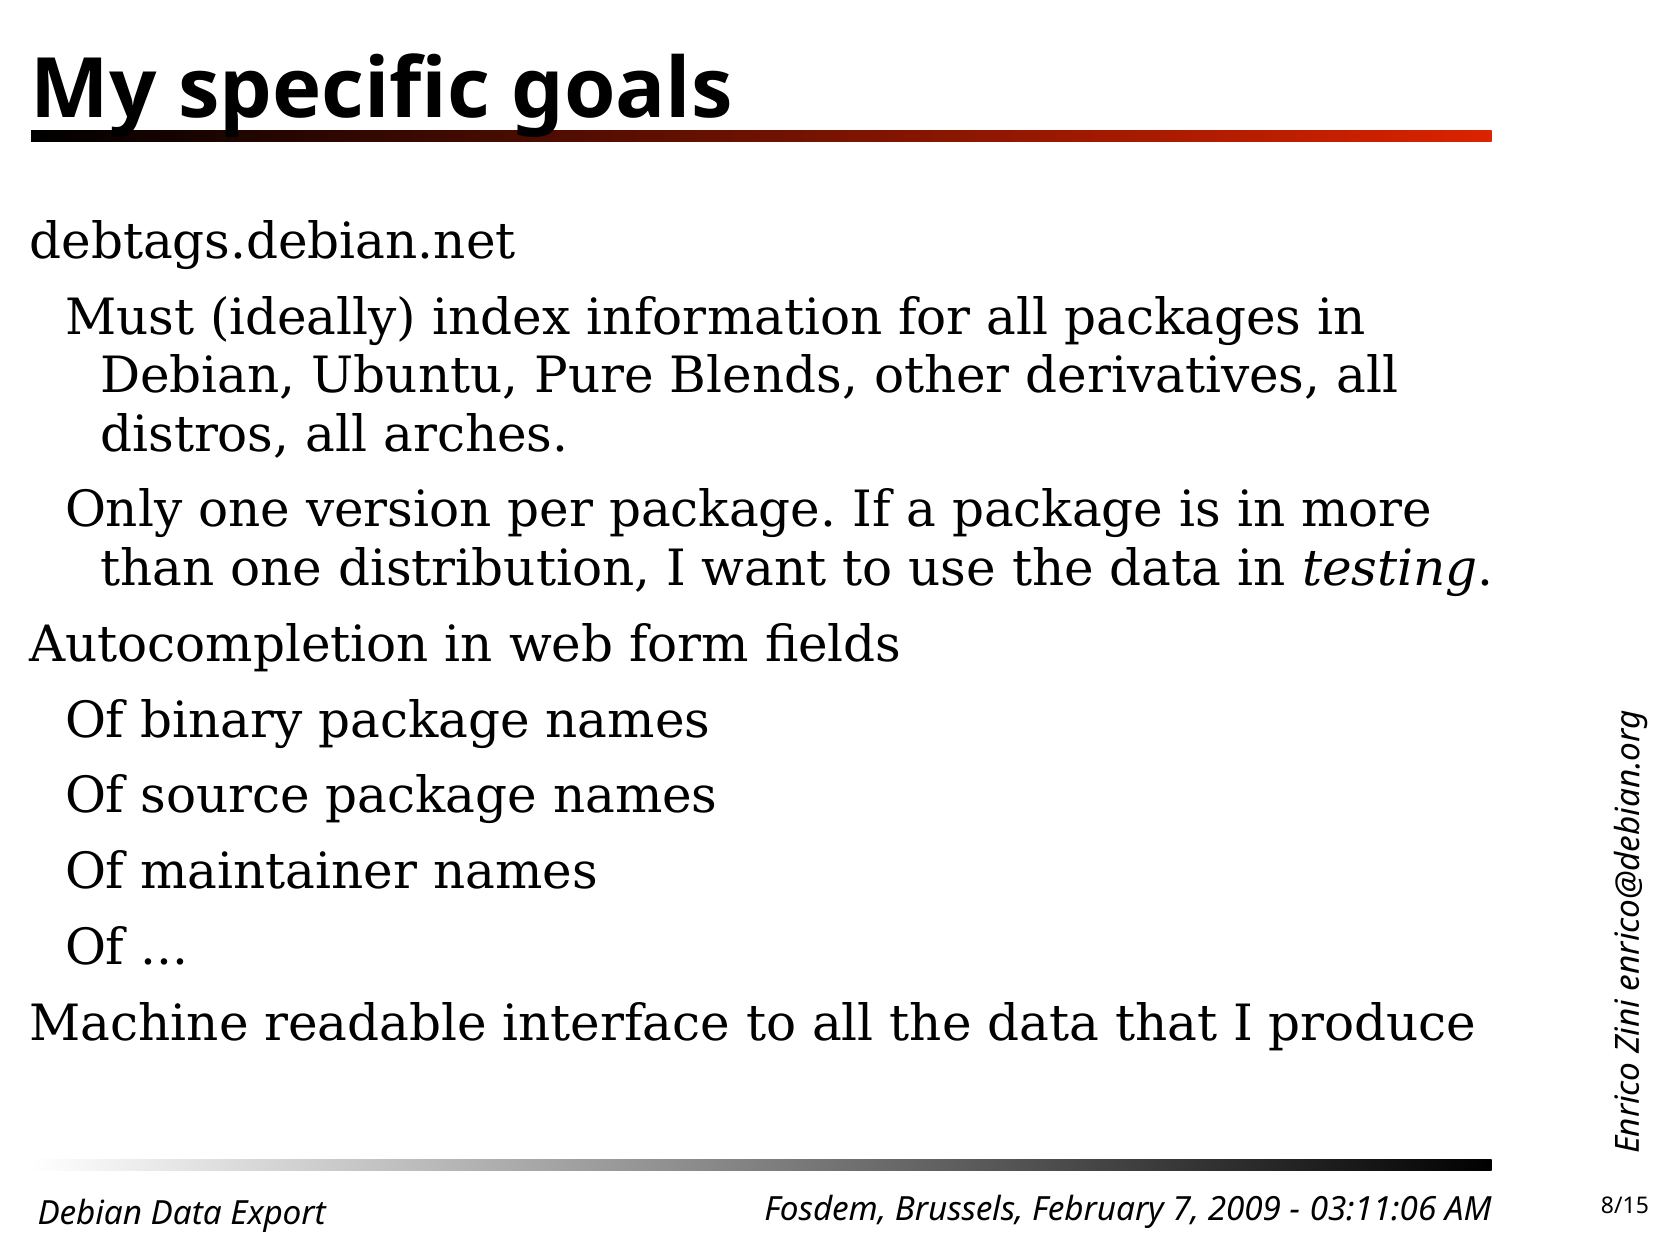

My specific goals
debtags.debian.net
Must (ideally) index information for all packages in Debian, Ubuntu, Pure Blends, other derivatives, all distros, all arches.
Only one version per package. If a package is in more than one distribution, I want to use the data in testing.
Autocompletion in web form fields
Of binary package names
Of source package names
Of maintainer names
Of ...
Machine readable interface to all the data that I produce